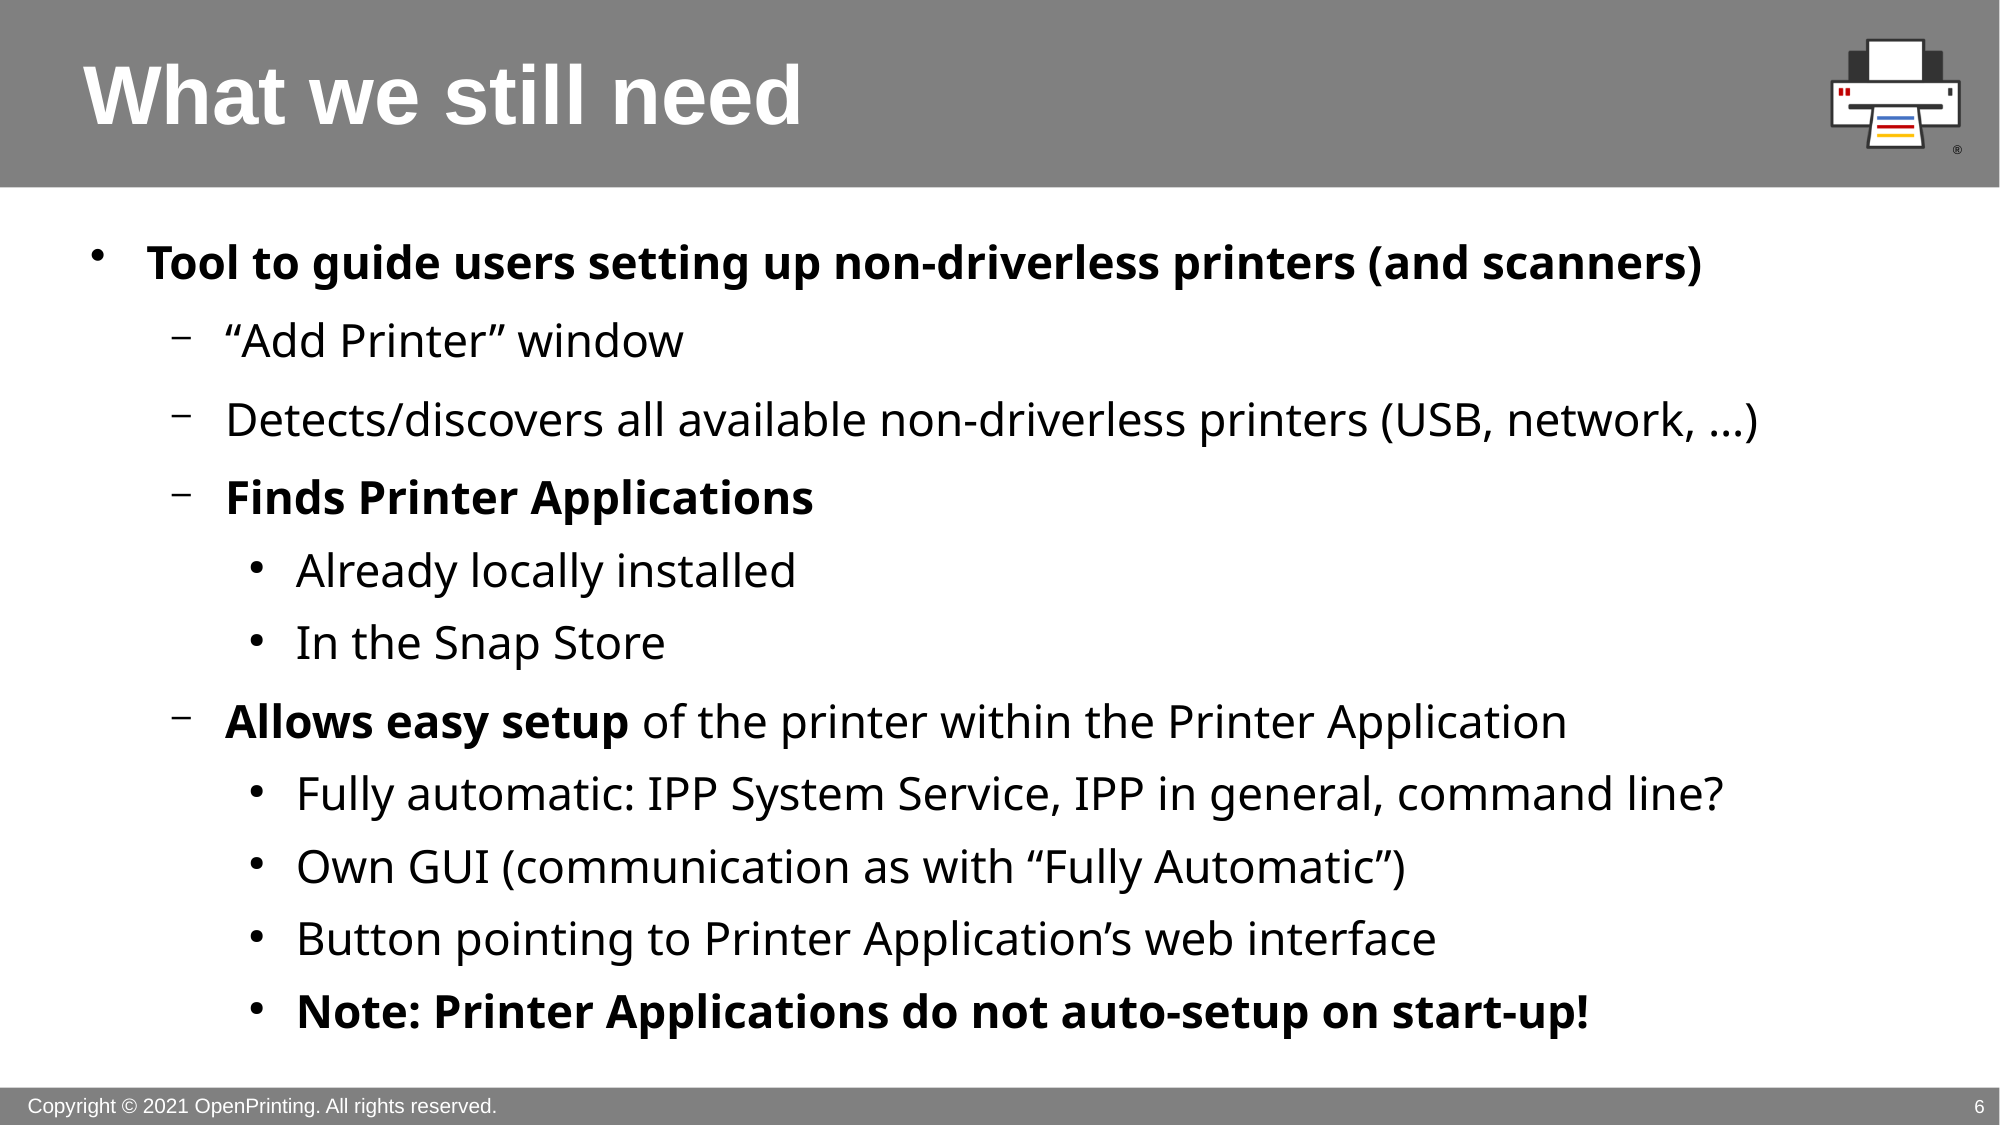

What we still need
# Tool to guide users setting up non-driverless printers (and scanners)
“Add Printer” window
Detects/discovers all available non-driverless printers (USB, network, …)
Finds Printer Applications
Already locally installed
In the Snap Store
Allows easy setup of the printer within the Printer Application
Fully automatic: IPP System Service, IPP in general, command line?
Own GUI (communication as with “Fully Automatic”)
Button pointing to Printer Application’s web interface
Note: Printer Applications do not auto-setup on start-up!